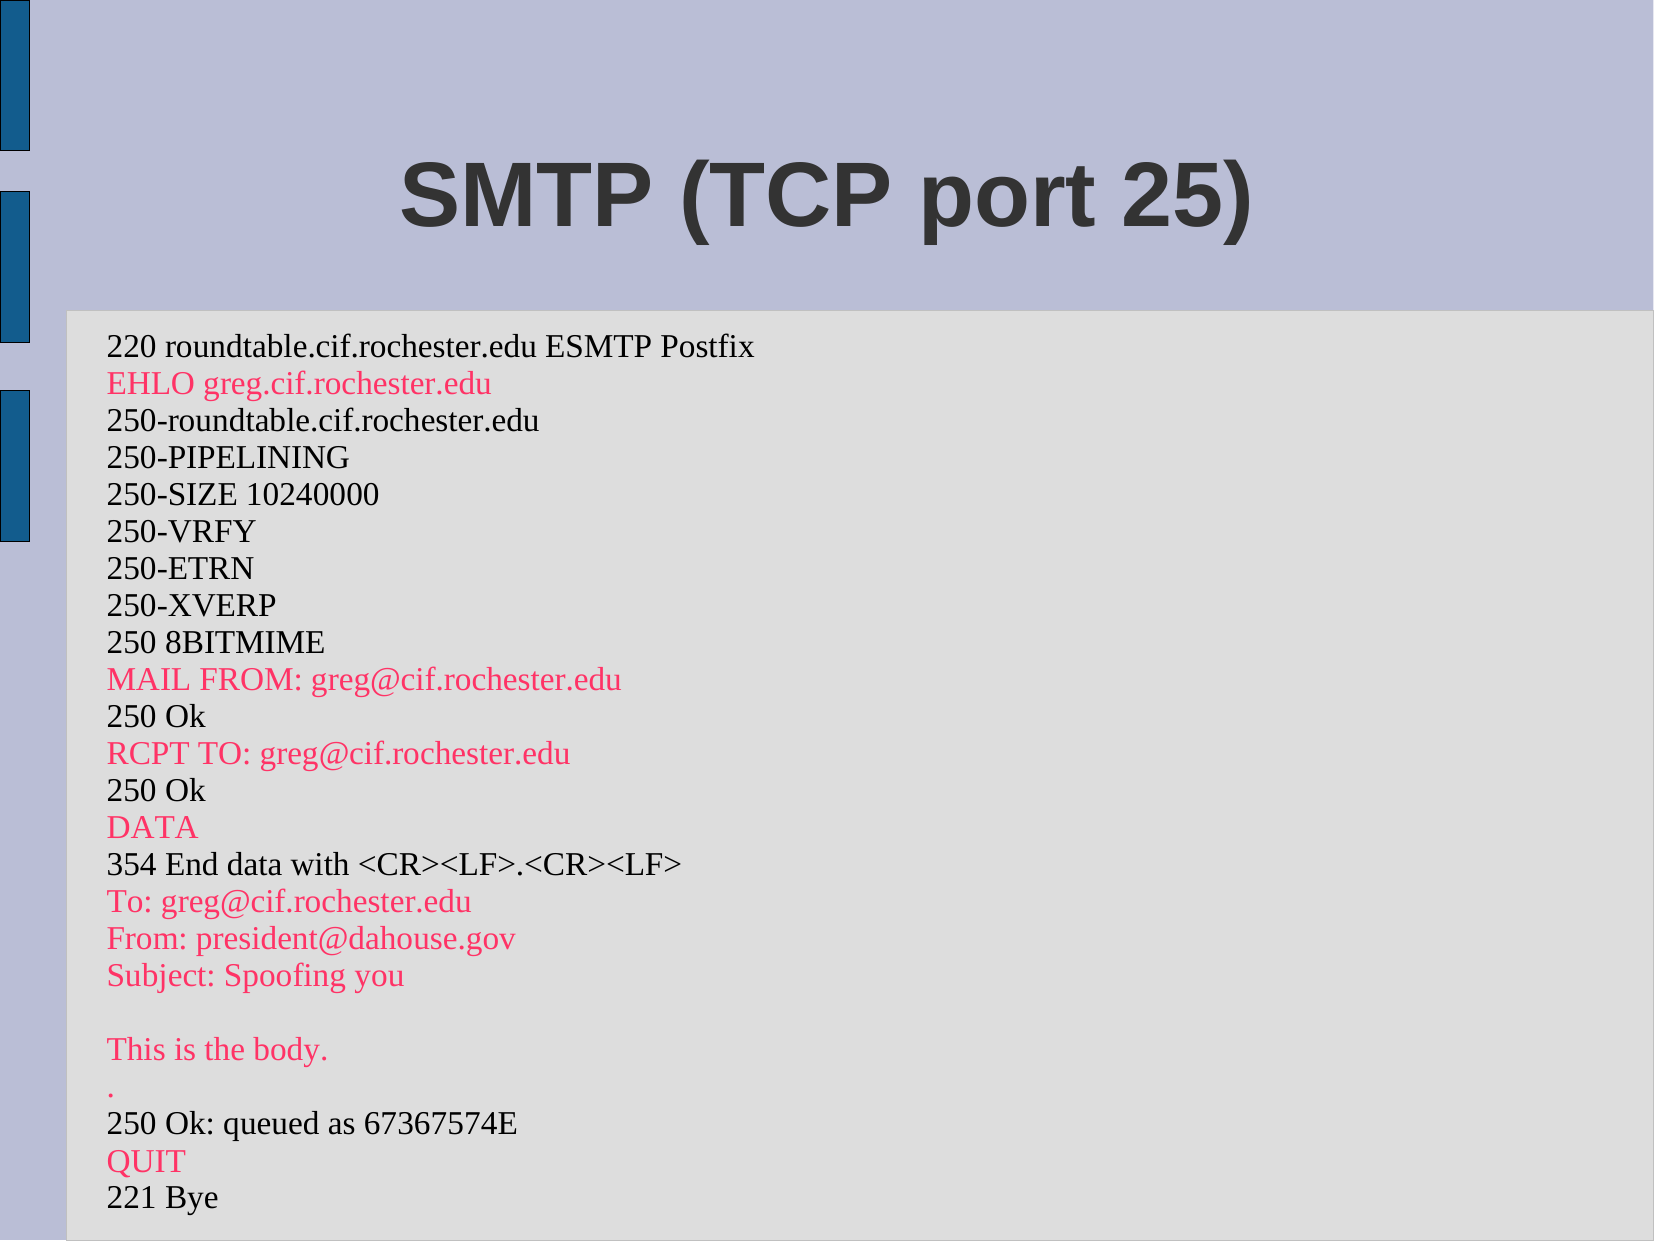

# SMTP (TCP port 25)
220 roundtable.cif.rochester.edu ESMTP Postfix
EHLO greg.cif.rochester.edu
250-roundtable.cif.rochester.edu
250-PIPELINING
250-SIZE 10240000
250-VRFY
250-ETRN
250-XVERP
250 8BITMIME
MAIL FROM: greg@cif.rochester.edu
250 Ok
RCPT TO: greg@cif.rochester.edu
250 Ok
DATA
354 End data with <CR><LF>.<CR><LF>
To: greg@cif.rochester.edu
From: president@dahouse.gov
Subject: Spoofing you
This is the body.
.
250 Ok: queued as 67367574E
QUIT
221 Bye